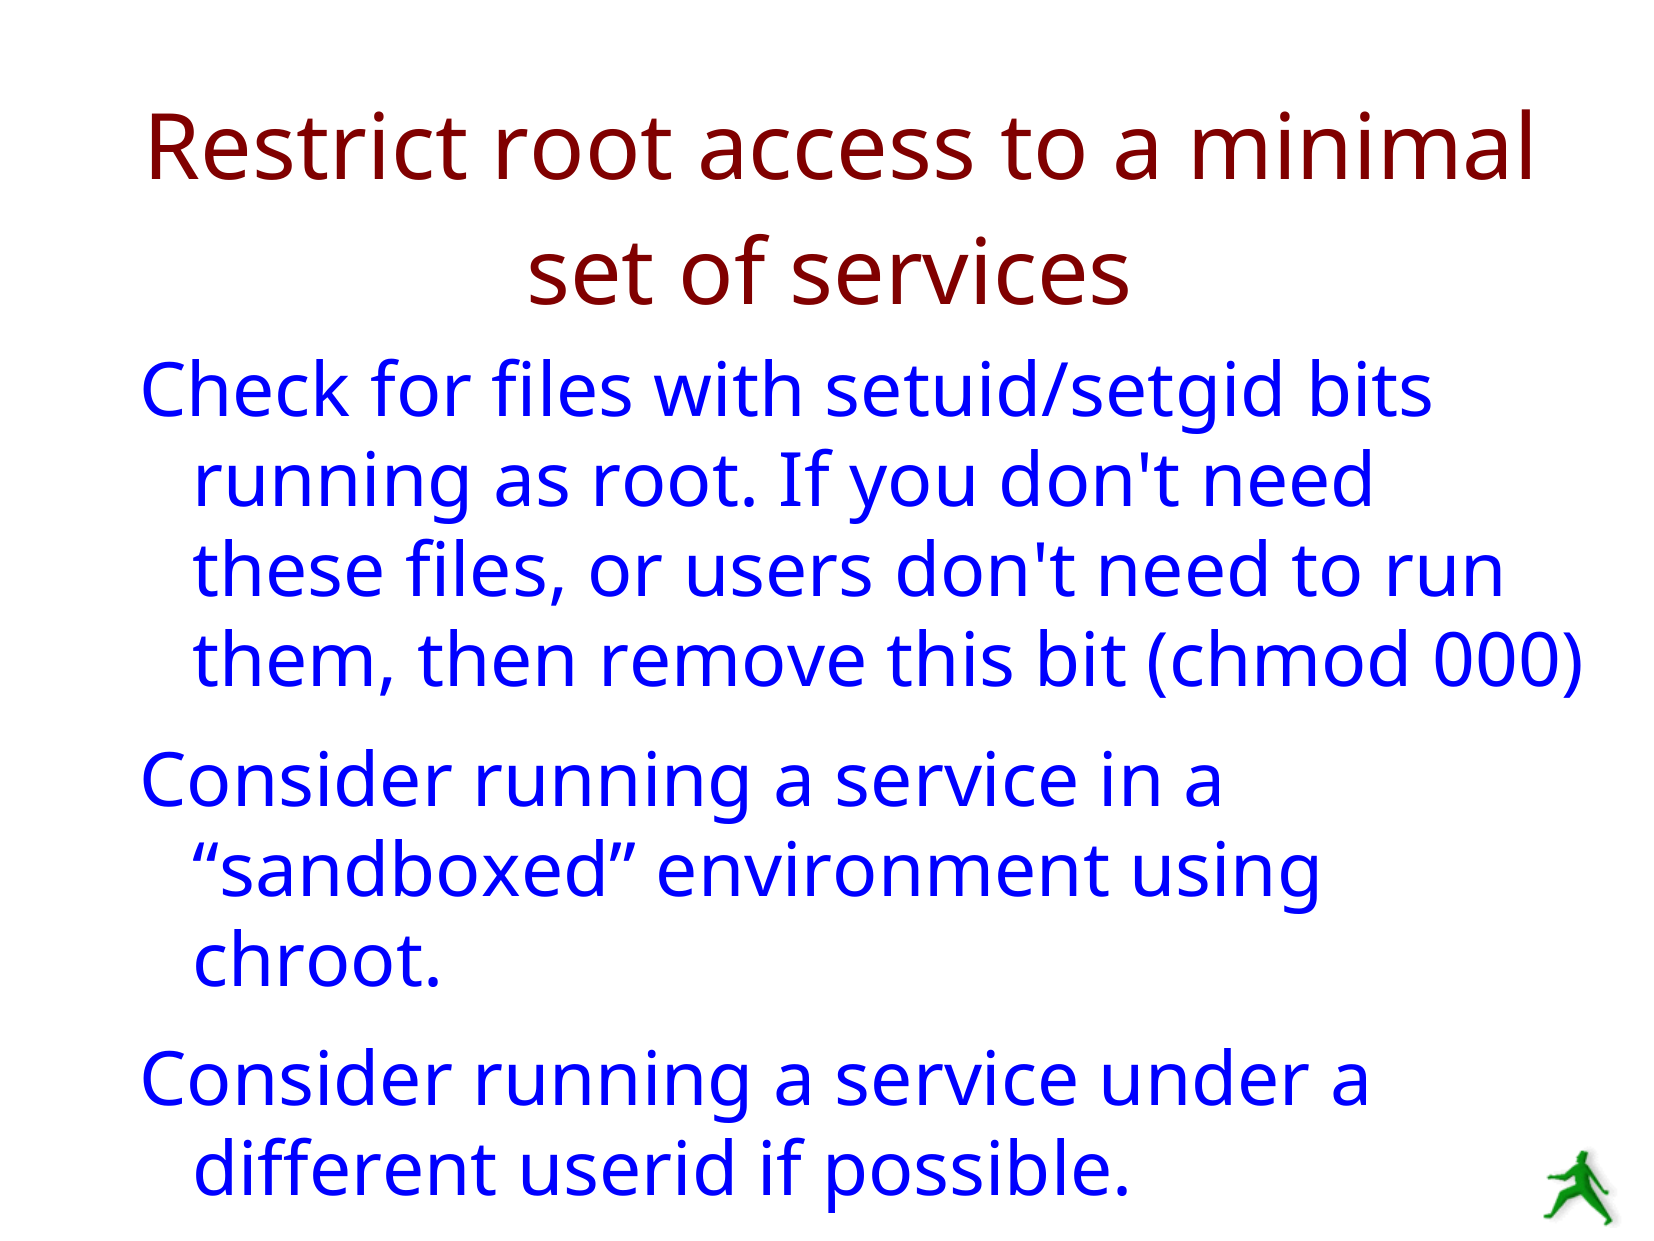

# Restrict root access to a minimal set of services
Check for files with setuid/setgid bits running as root. If you don't need these files, or users don't need to run them, then remove this bit (chmod 000)
Consider running a service in a “sandboxed” environment using chroot.
Consider running a service under a different userid if possible.
Practical restriction tips ==>